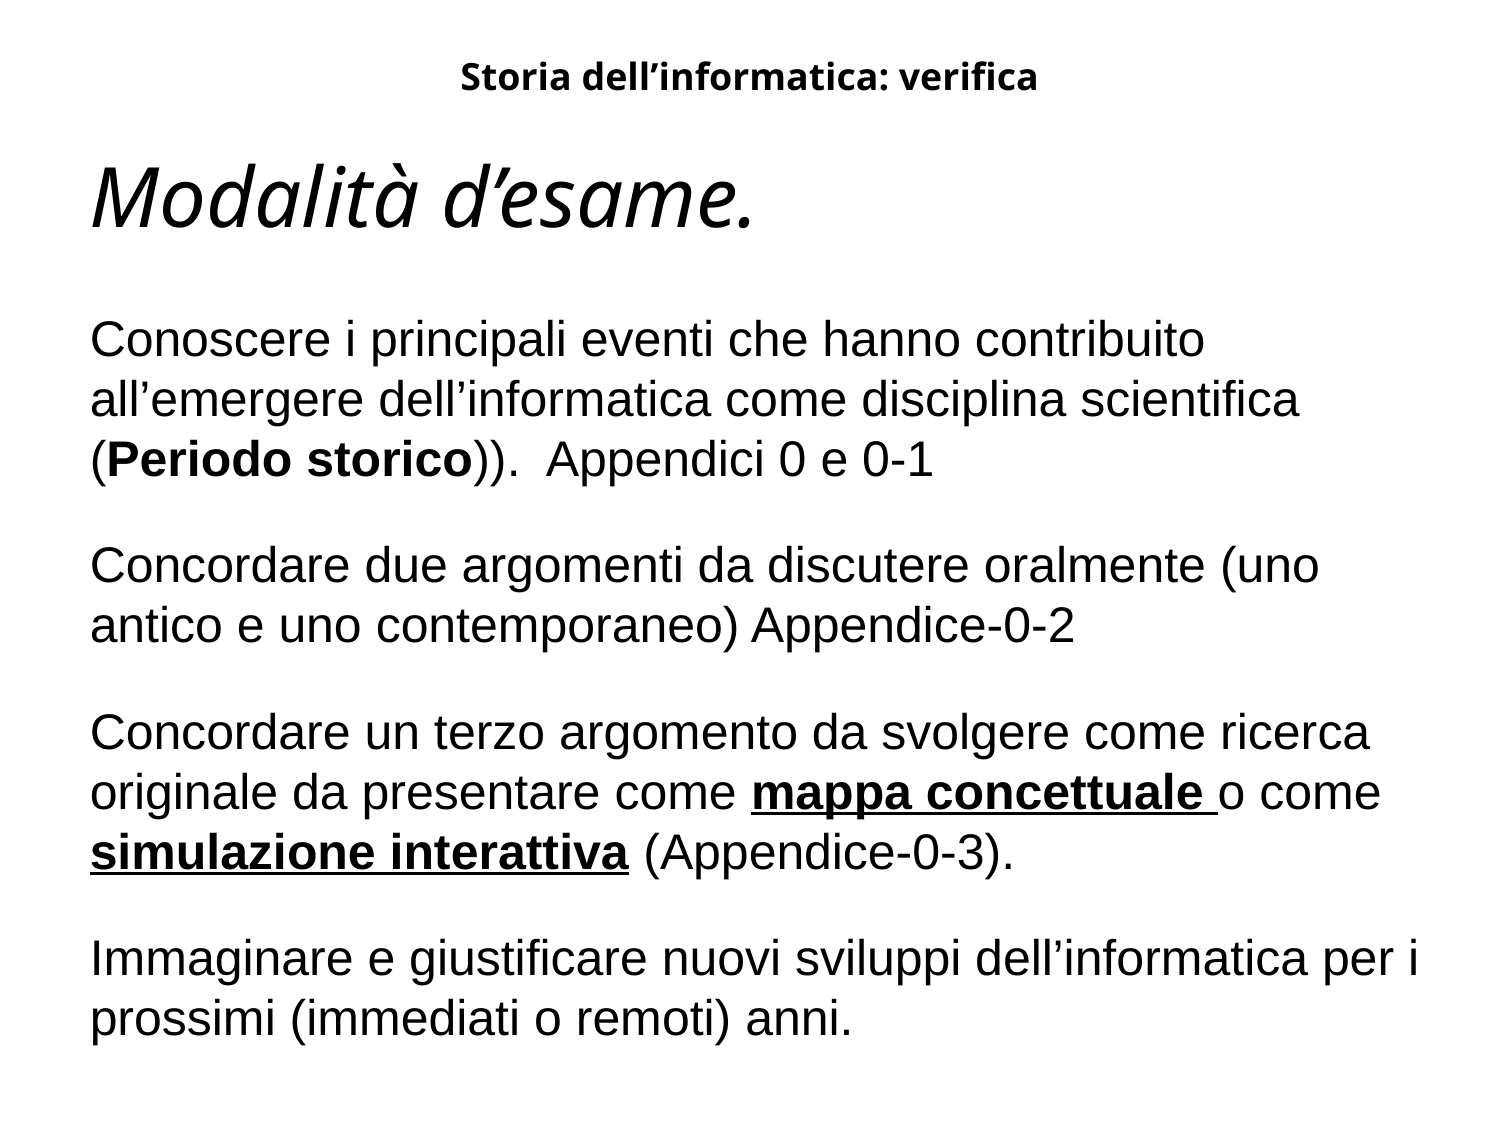

# Storia dell’informatica: verifica
Modalità d’esame.
Conoscere i principali eventi che hanno contribuito all’emergere dell’informatica come disciplina scientifica (Periodo storico)). Appendici 0 e 0-1
Concordare due argomenti da discutere oralmente (uno antico e uno contemporaneo) Appendice-0-2
Concordare un terzo argomento da svolgere come ricerca originale da presentare come mappa concettuale o come simulazione interattiva (Appendice-0-3).
Immaginare e giustificare nuovi sviluppi dell’informatica per i prossimi (immediati o remoti) anni.